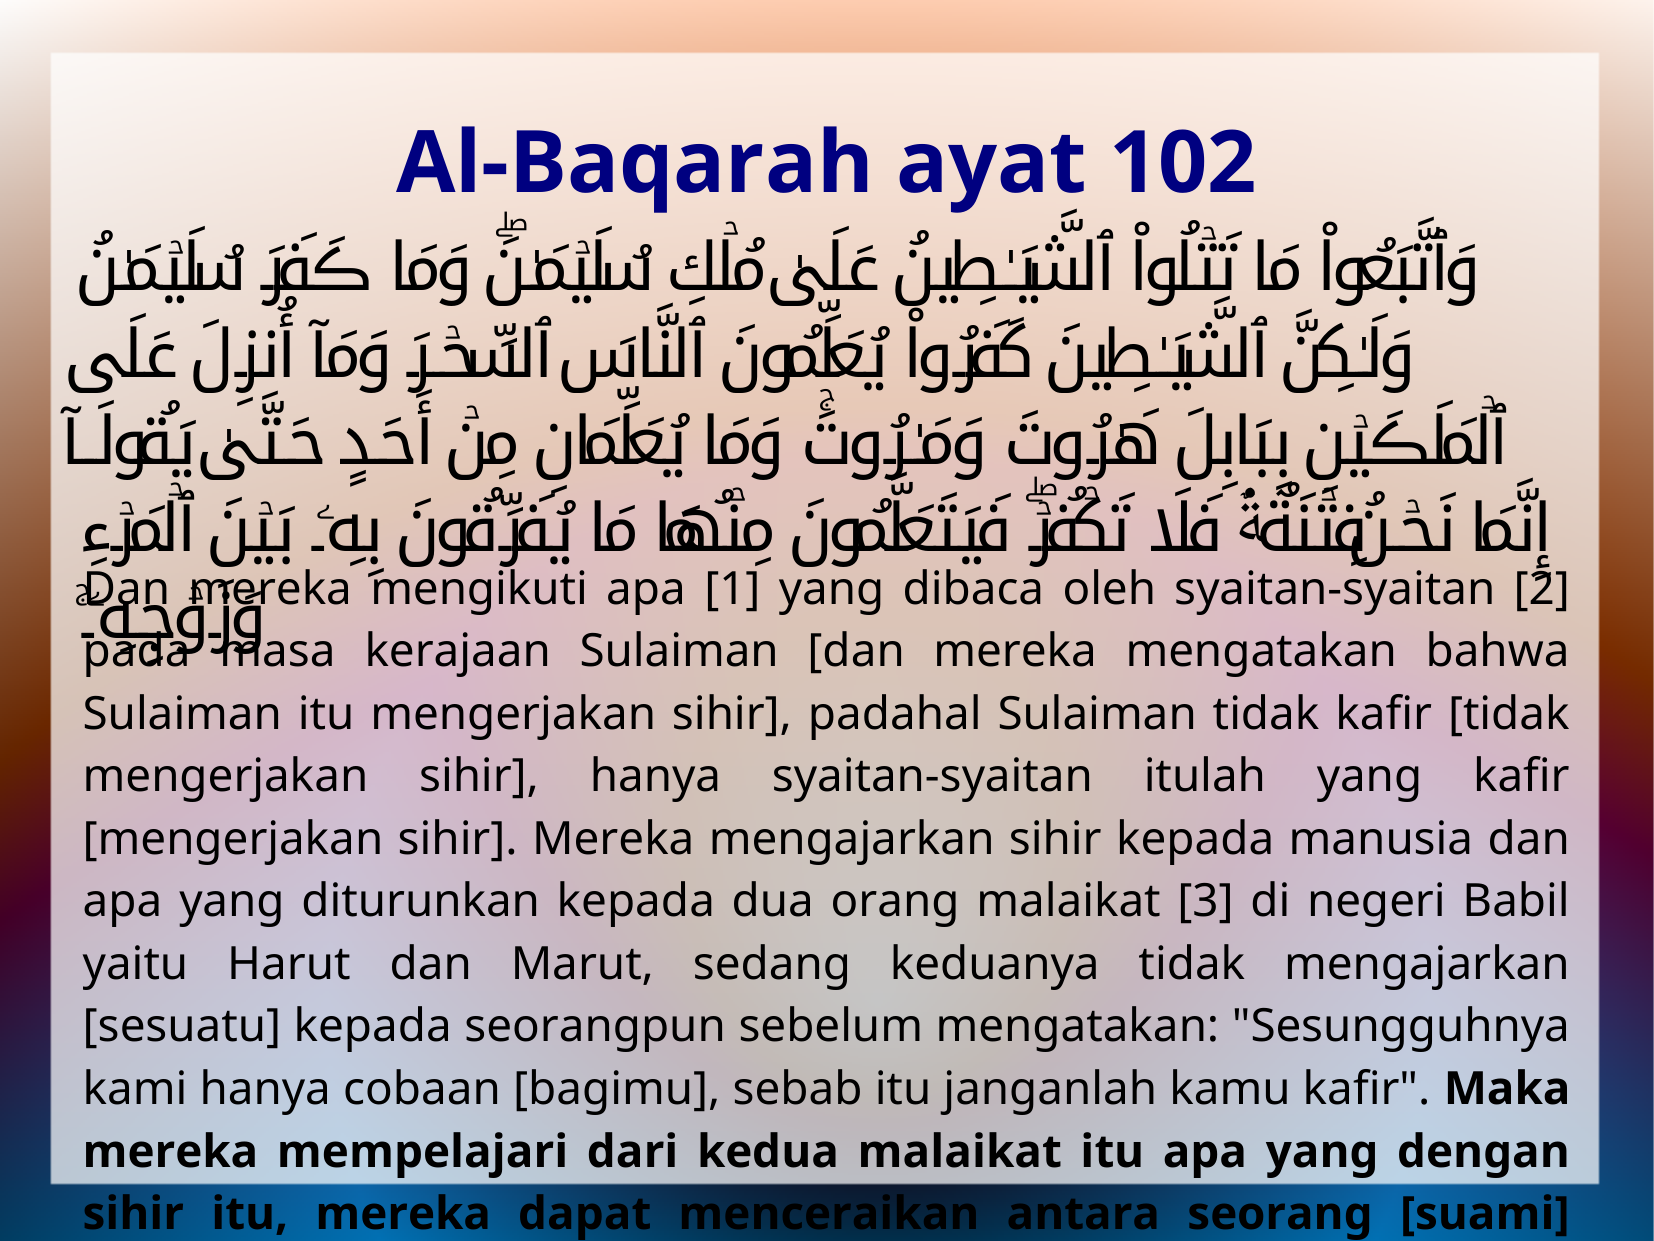

# Al-Baqarah ayat 102
وَٱتَّبَعُواْ مَا تَتۡلُواْ ٱلشَّيَـٰطِينُ عَلَىٰ مُلۡكِ سُلَيۡمَـٰنَ‌ۖ وَمَا ڪَفَرَ سُلَيۡمَـٰنُ وَلَـٰكِنَّ ٱلشَّيَـٰطِينَ كَفَرُواْ يُعَلِّمُونَ ٱلنَّاسَ ٱلسِّحۡرَ وَمَآ أُنزِلَ عَلَى ٱلۡمَلَڪَيۡنِ بِبَابِلَ هَـٰرُوتَ وَمَـٰرُوتَ‌ۚ وَمَا يُعَلِّمَانِ مِنۡ أَحَدٍ حَتَّىٰ يَقُولَآ إِنَّمَا نَحۡنُ فِتۡنَةٌ۬ فَلَا تَكۡفُرۡ‌ۖ فَيَتَعَلَّمُونَ مِنۡهُمَا مَا يُفَرِّقُونَ بِهِۦ بَيۡنَ ٱلۡمَرۡءِ وَزَوۡجِهِۦ‌ۚ
Dan mereka mengikuti apa [1] yang dibaca oleh syaitan-syaitan [2] pada masa kerajaan Sulaiman [dan mereka mengatakan bahwa Sulaiman itu mengerjakan sihir], padahal Sulaiman tidak kafir [tidak mengerjakan sihir], hanya syaitan-syaitan itulah yang kafir [mengerjakan sihir]. Mereka mengajarkan sihir kepada manusia dan apa yang diturunkan kepada dua orang malaikat [3] di negeri Babil yaitu Harut dan Marut, sedang keduanya tidak mengajarkan [sesuatu] kepada seorangpun sebelum mengatakan: "Sesungguhnya kami hanya cobaan [bagimu], sebab itu janganlah kamu kafir". Maka mereka mempelajari dari kedua malaikat itu apa yang dengan sihir itu, mereka dapat menceraikan antara seorang [suami] dengan isterinya